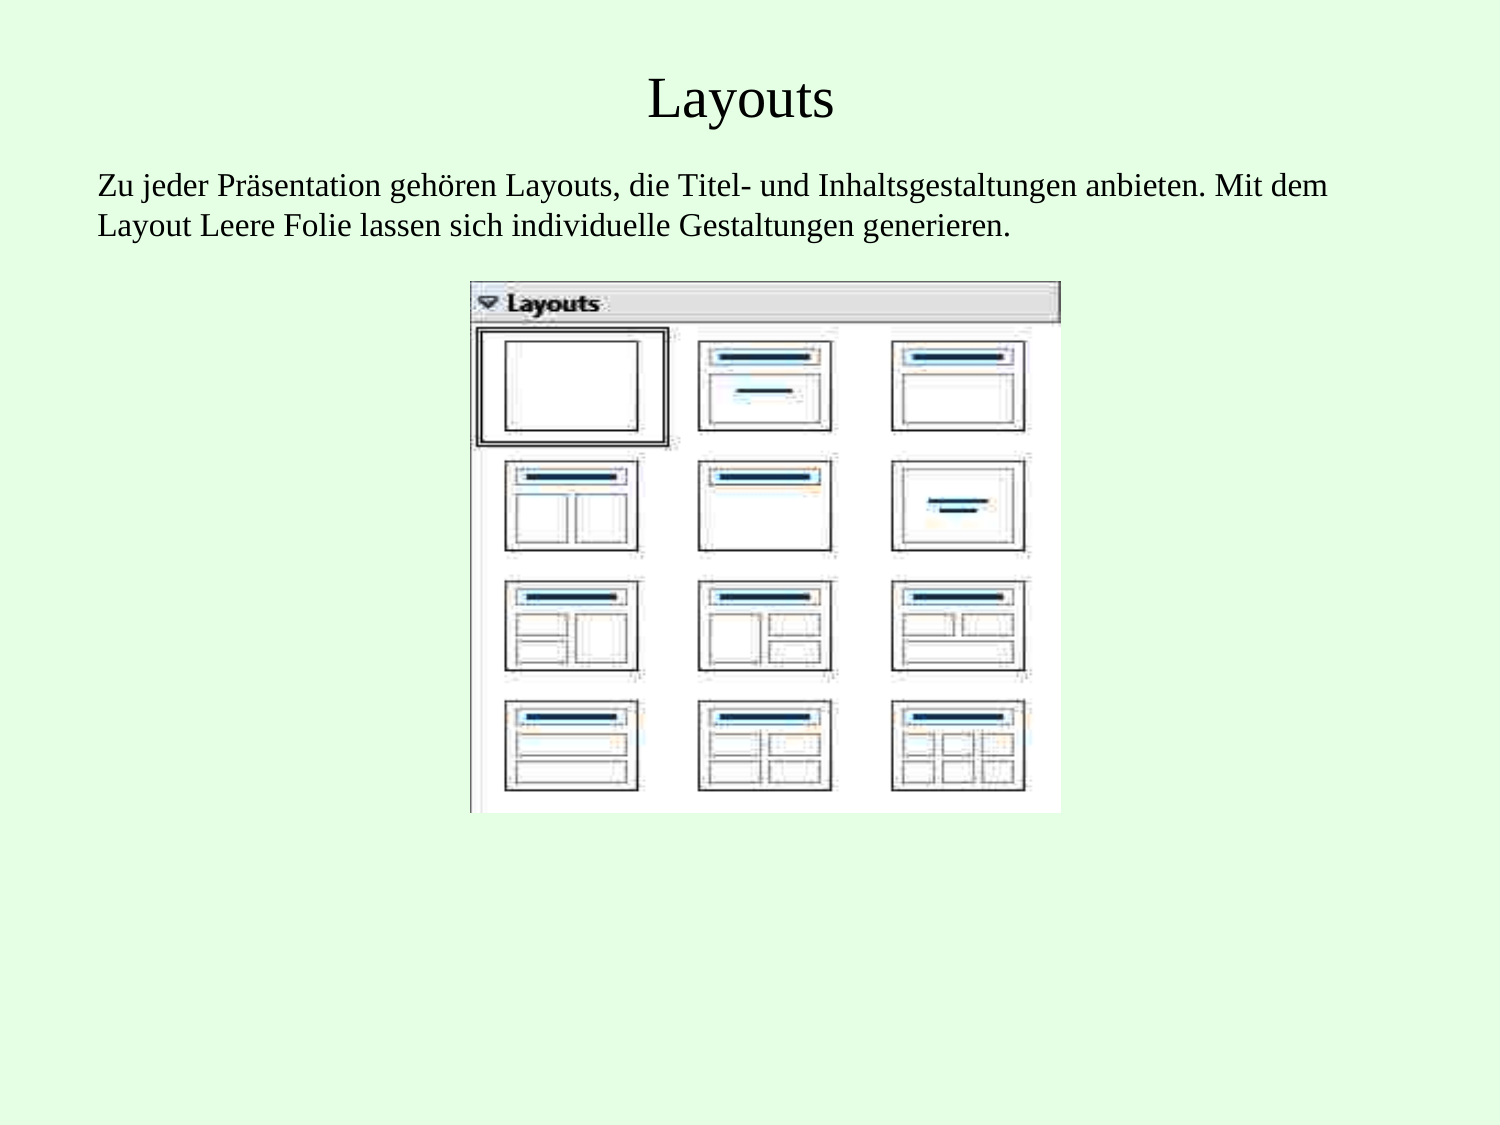

# Layouts
Zu jeder Präsentation gehören Layouts, die Titel- und Inhaltsgestaltungen anbieten. Mit dem Layout Leere Folie lassen sich individuelle Gestaltungen generieren.